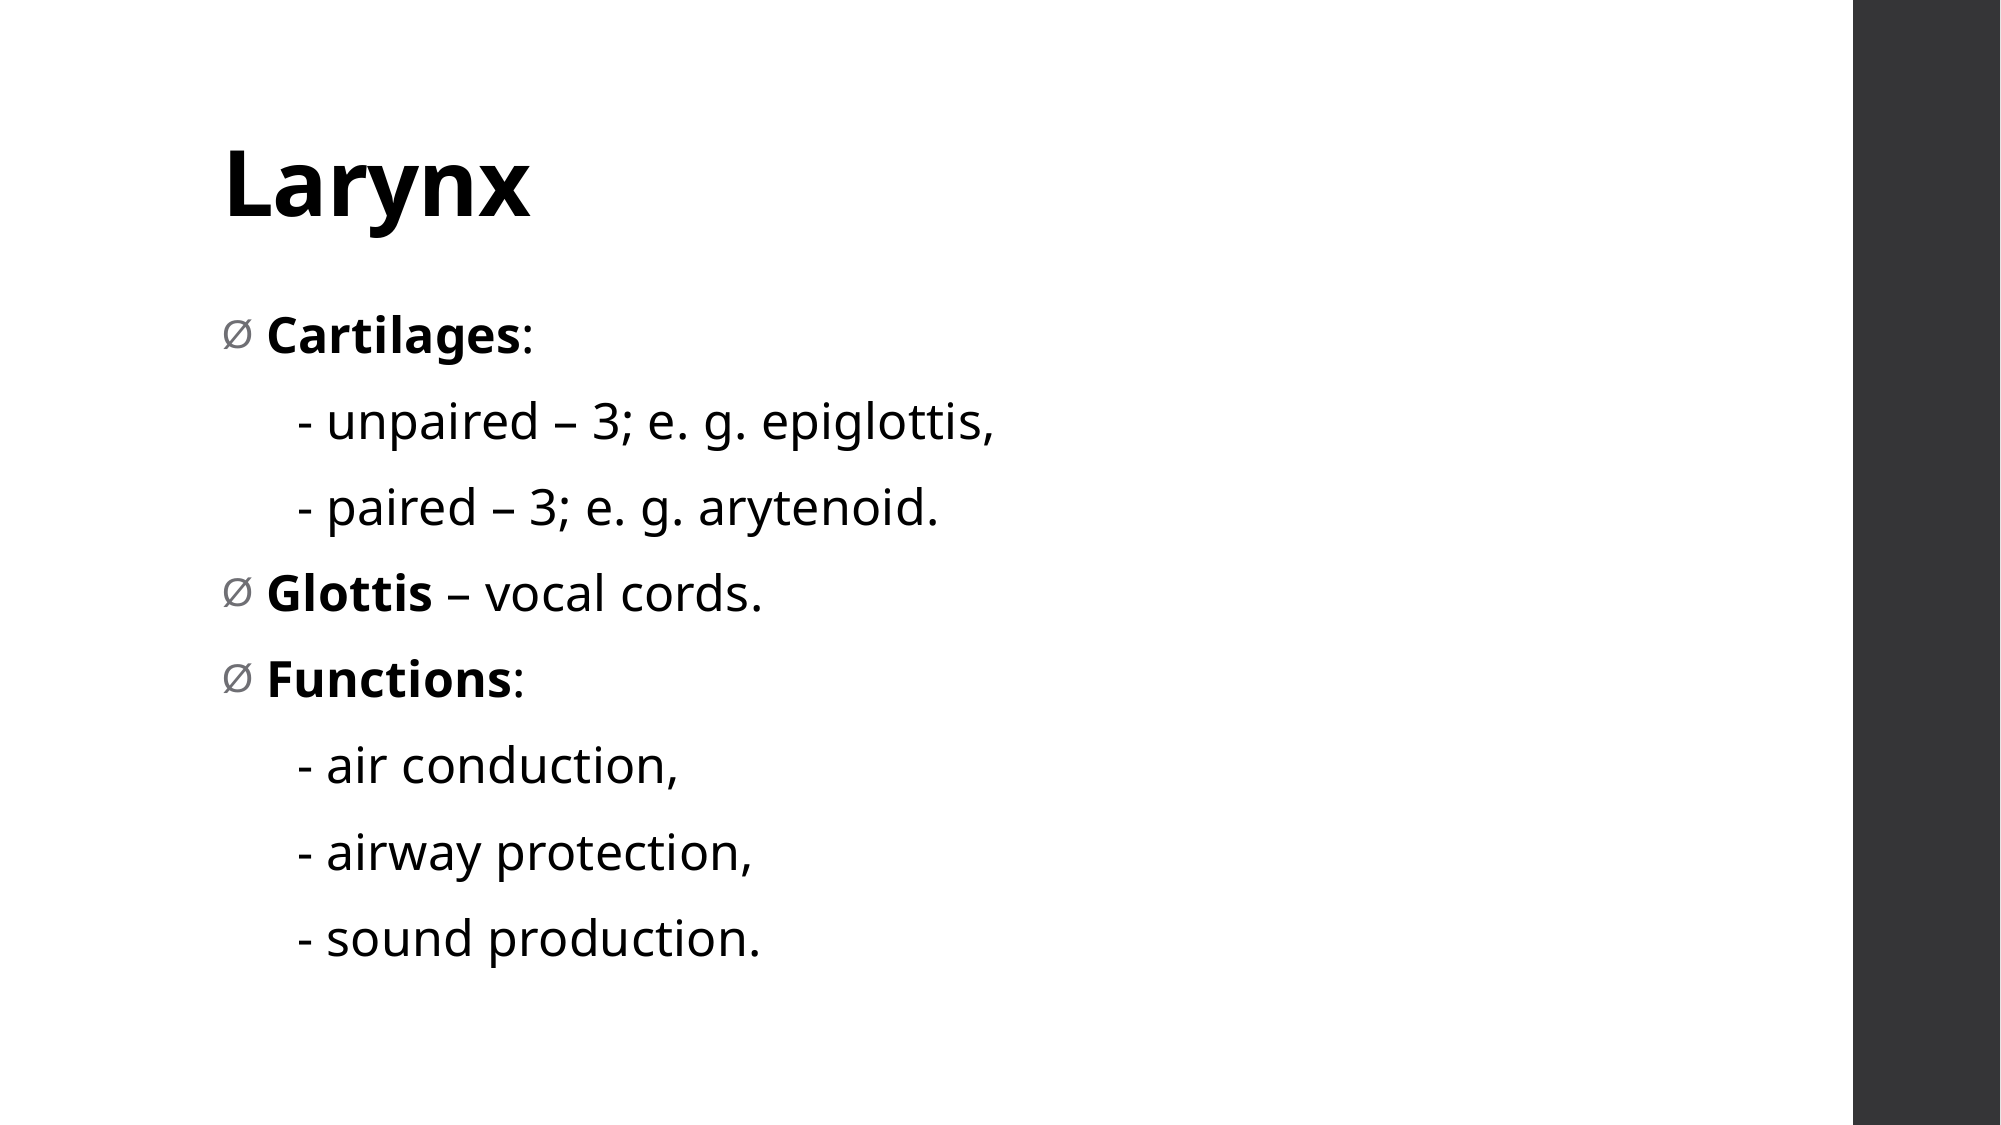

# Larynx
 Cartilages:
 	- unpaired – 3; e. g. epiglottis,
 	- paired – 3; e. g. arytenoid.
 Glottis – vocal cords.
 Functions:
 	- air conduction,
 	- airway protection,
 	- sound production.